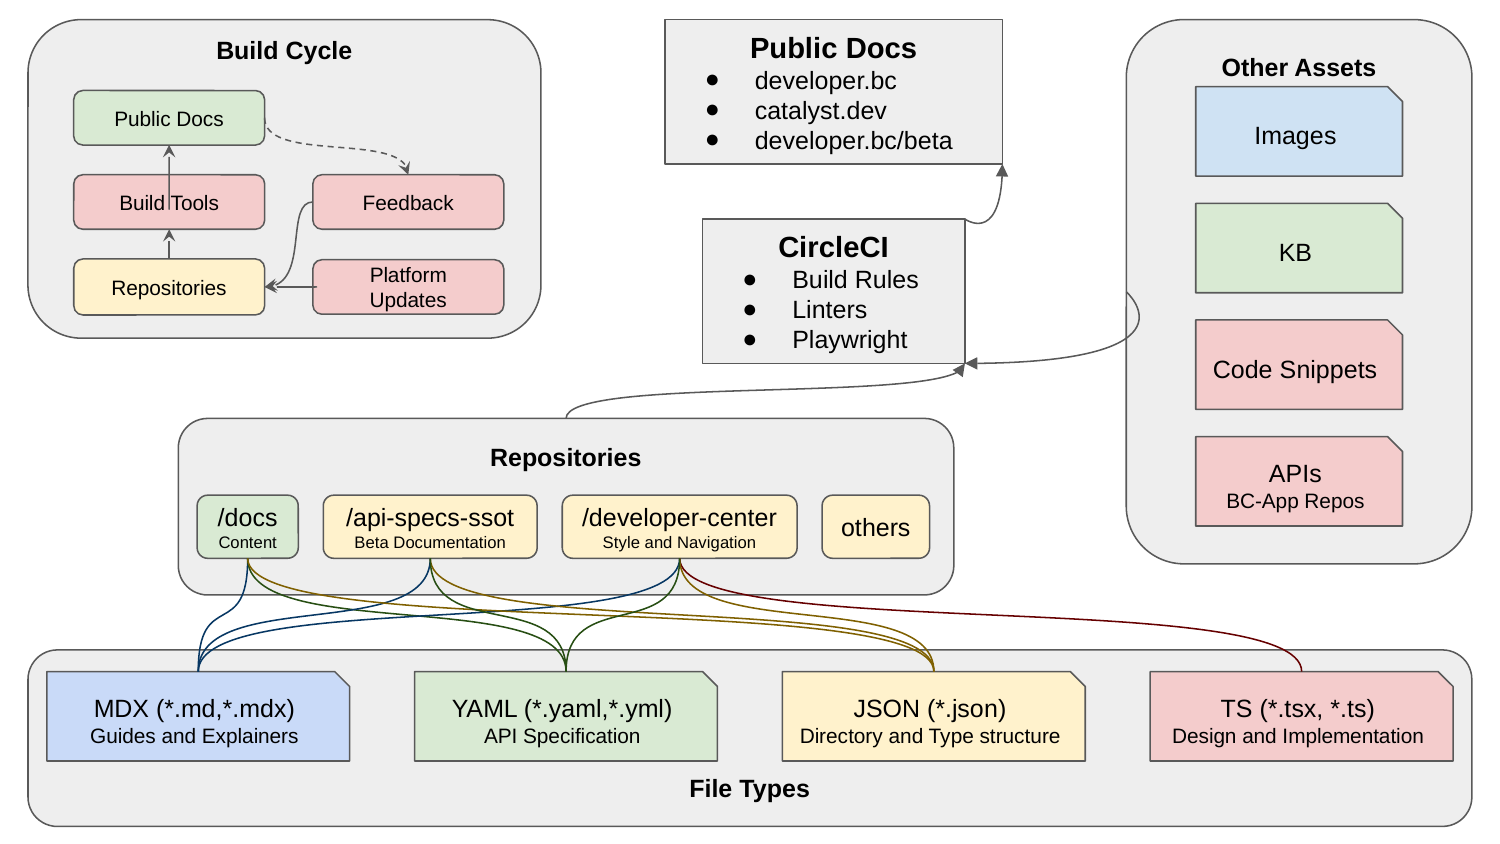

Build Cycle
Public Docs
Build Tools
Feedback
Repositories
Platform Updates
Public Docs
developer.bc
catalyst.dev
developer.bc/beta
Other Assets
Images
KB
Code Snippets
APIs
BC-App Repos
CircleCI
Build Rules
Linters
Playwright
Repositories
/docs
Content
/api-specs-ssot
Beta Documentation
/developer-center
Style and Navigation
others
File Types
MDX (*.md,*.mdx)
Guides and Explainers
YAML (*.yaml,*.yml)
API Specification
JSON (*.json)
Directory and Type structure
TS (*.tsx, *.ts)
Design and Implementation